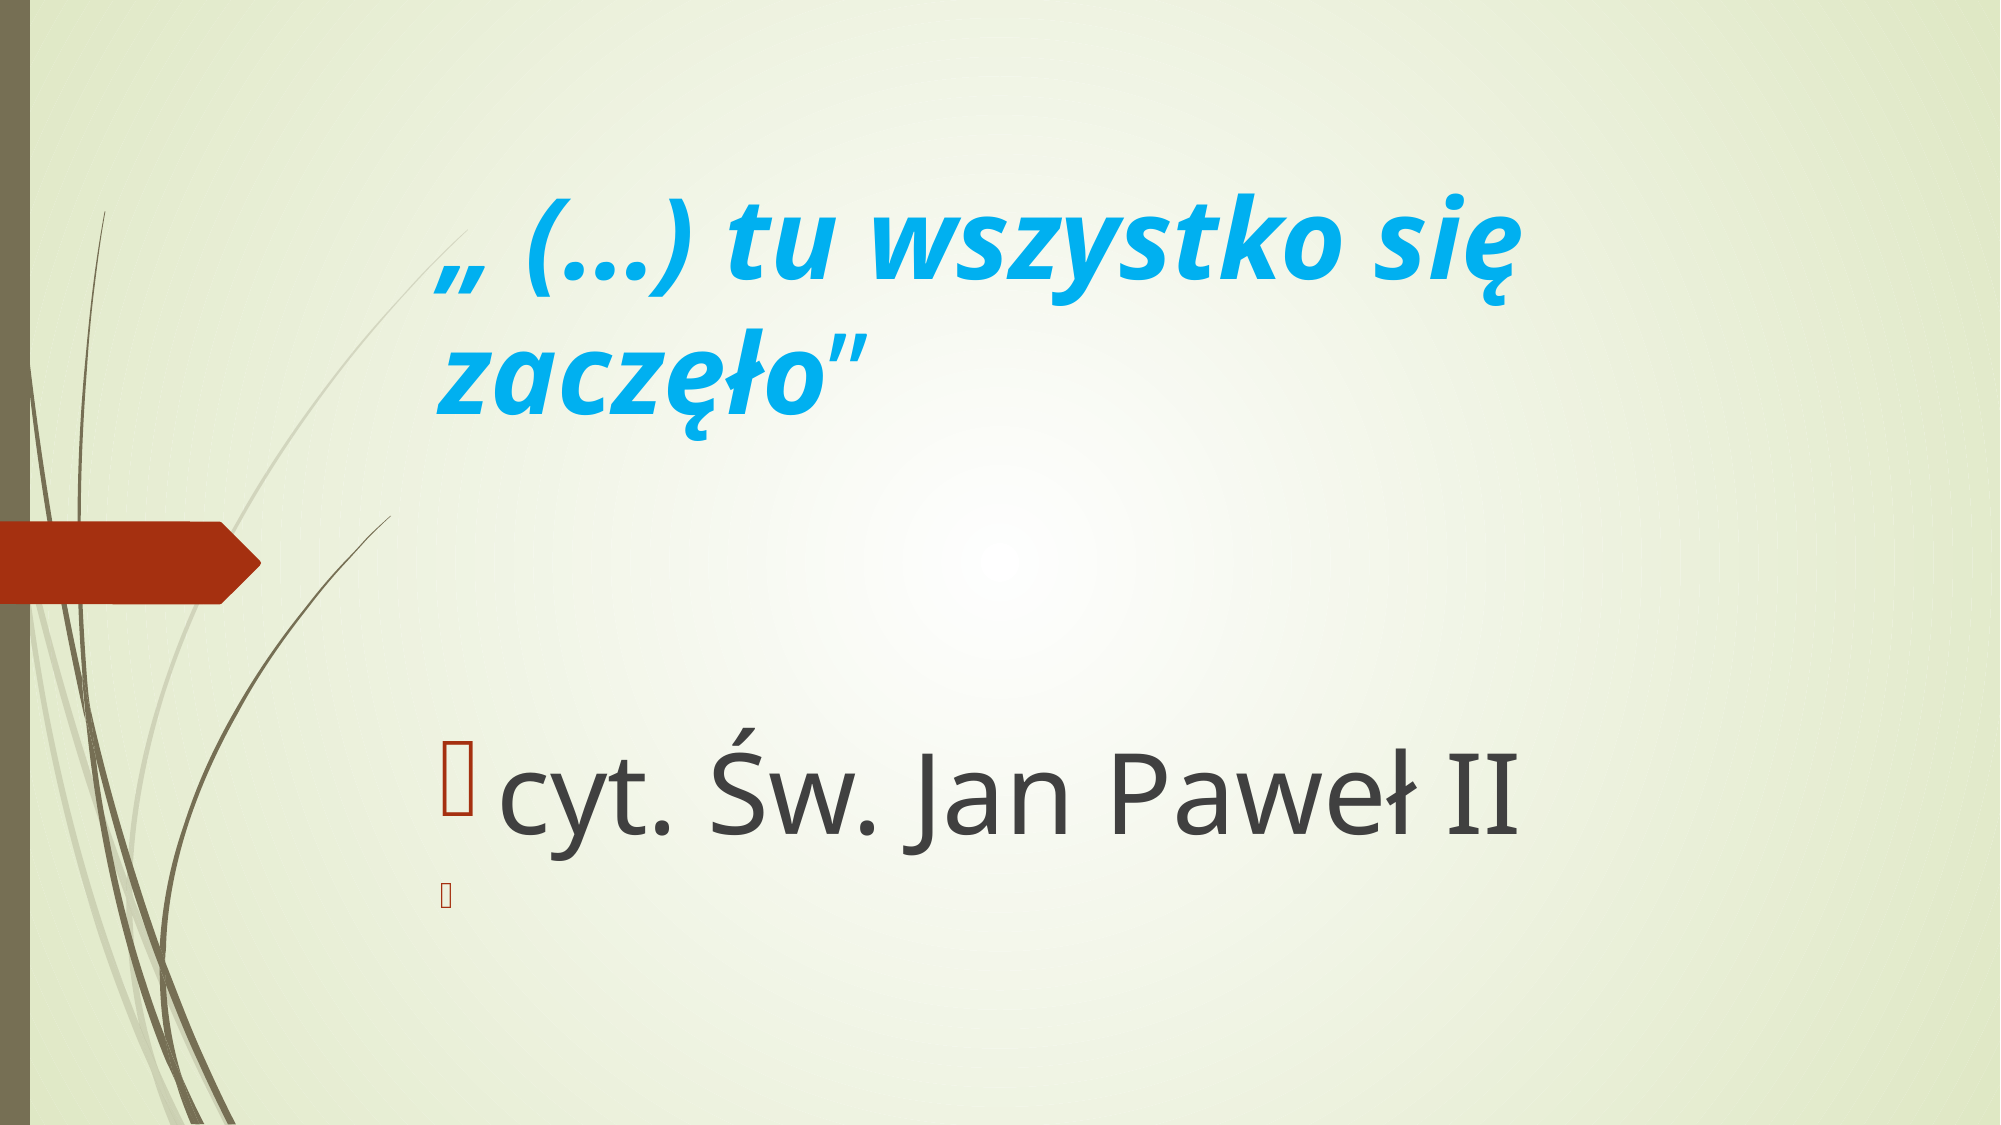

# „ (…) tu wszystko się zaczęło”
cyt. Św. Jan Paweł II